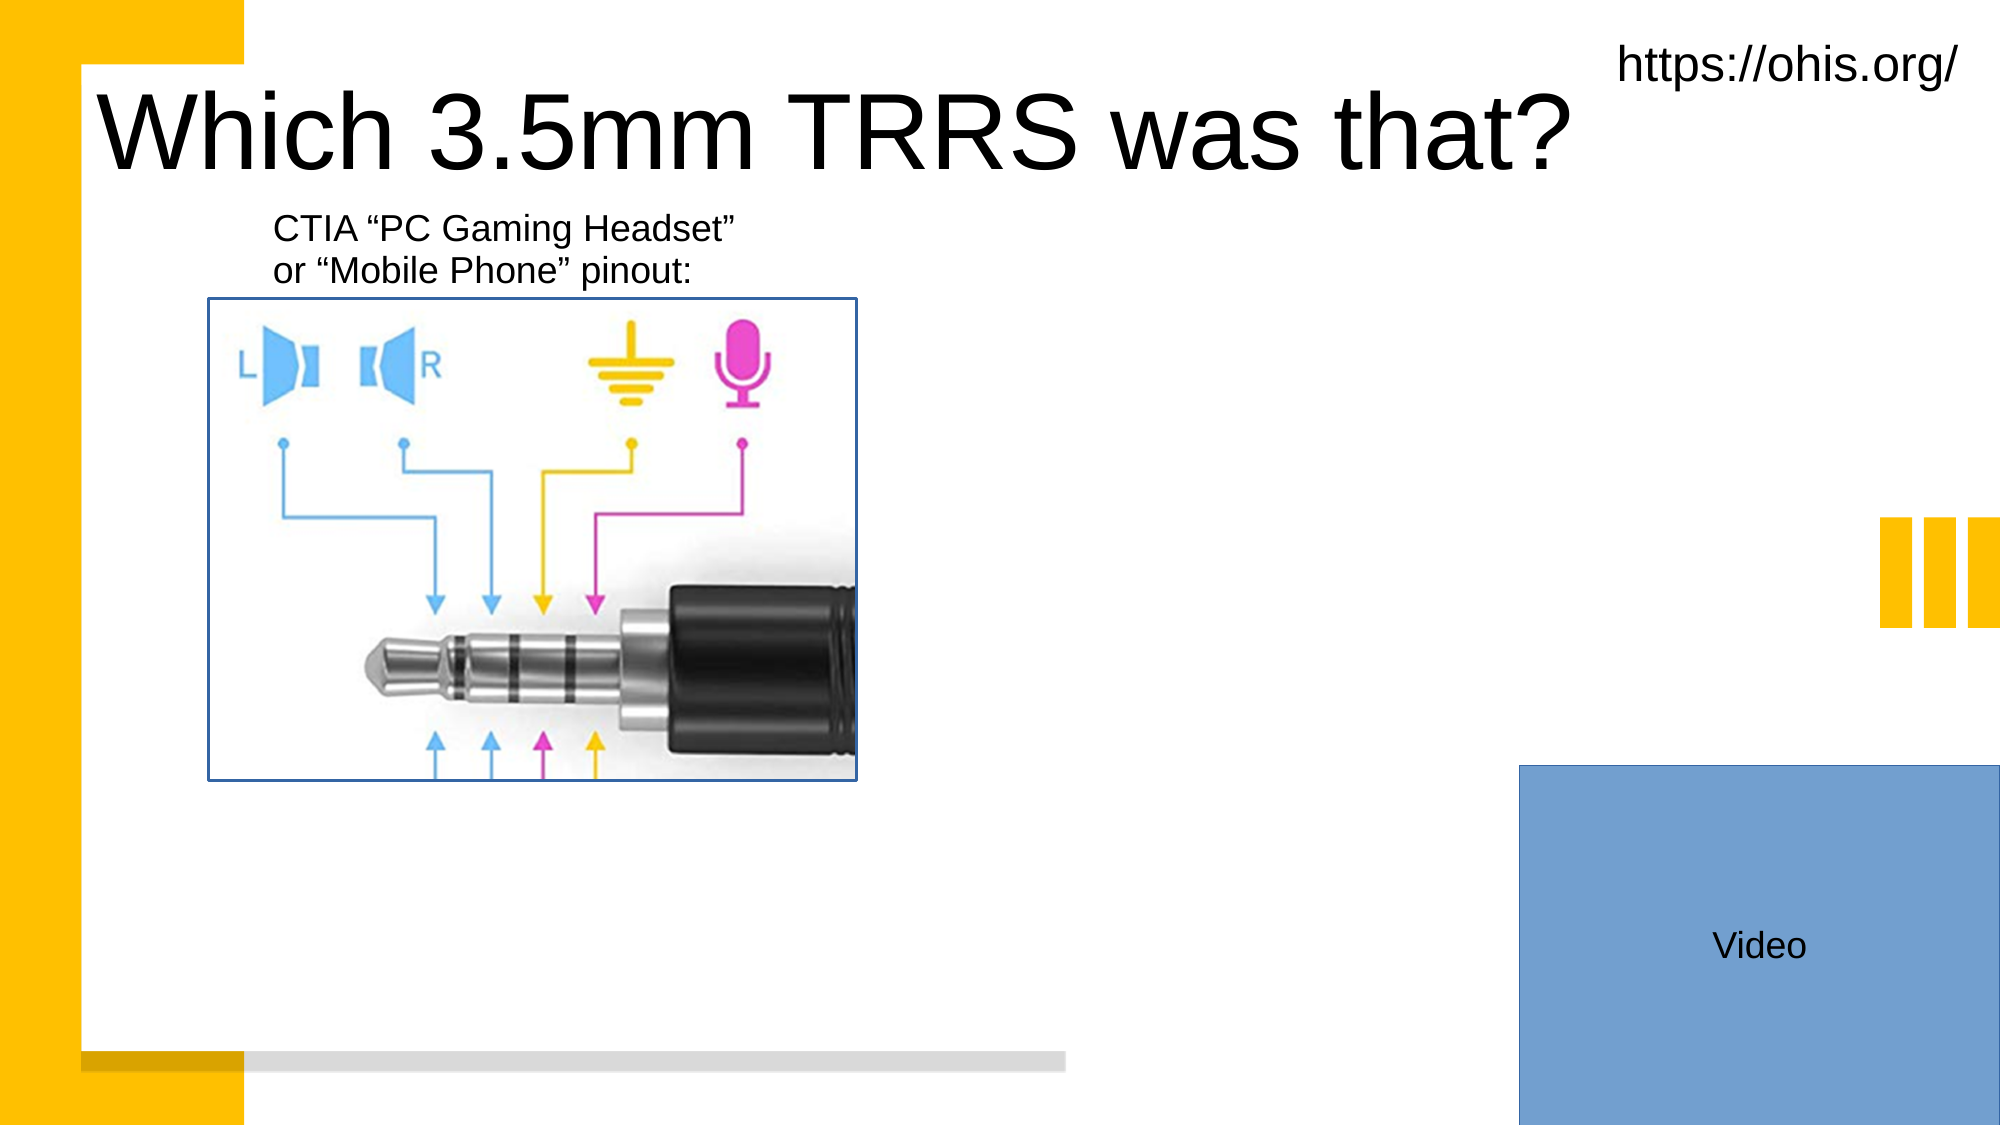

Video
https://ohis.org/
Which 3.5mm TRRS was that?
CTIA “PC Gaming Headset”
or “Mobile Phone” pinout: